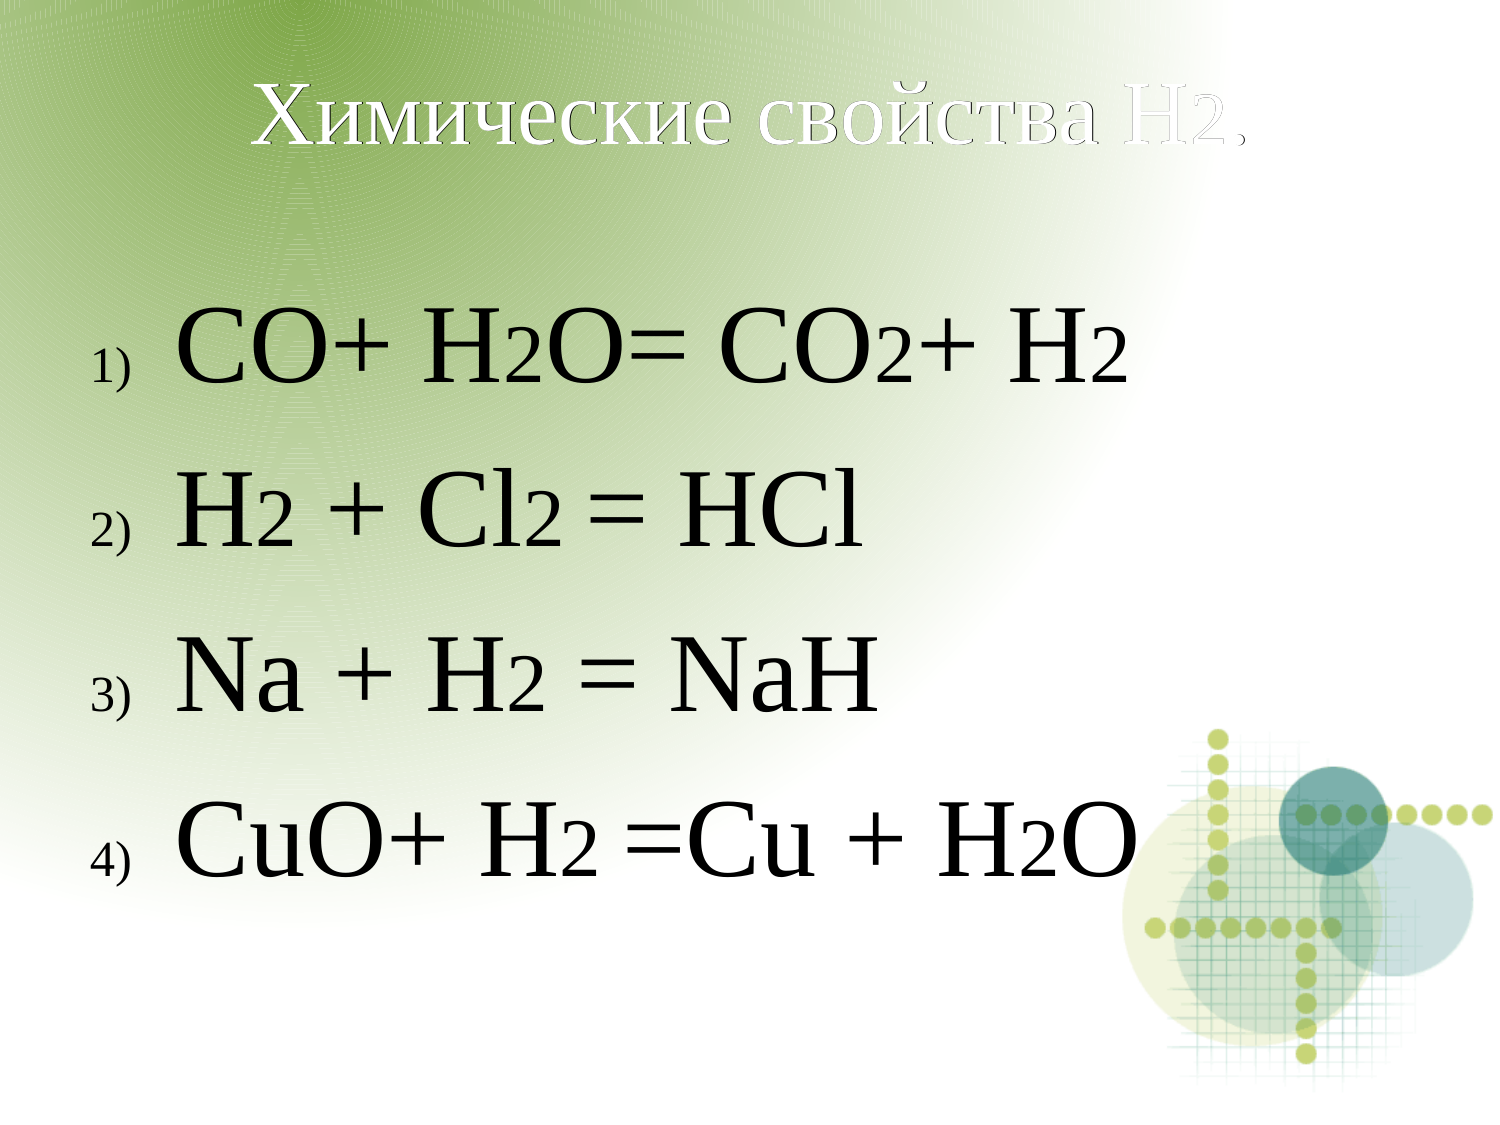

# Химические свойства Н2.
СО+ Н2О= СО2+ H2
H2 + Cl2 = HCl
Na + H2 = NaH
СuO+ H2 =Cu + Н2О